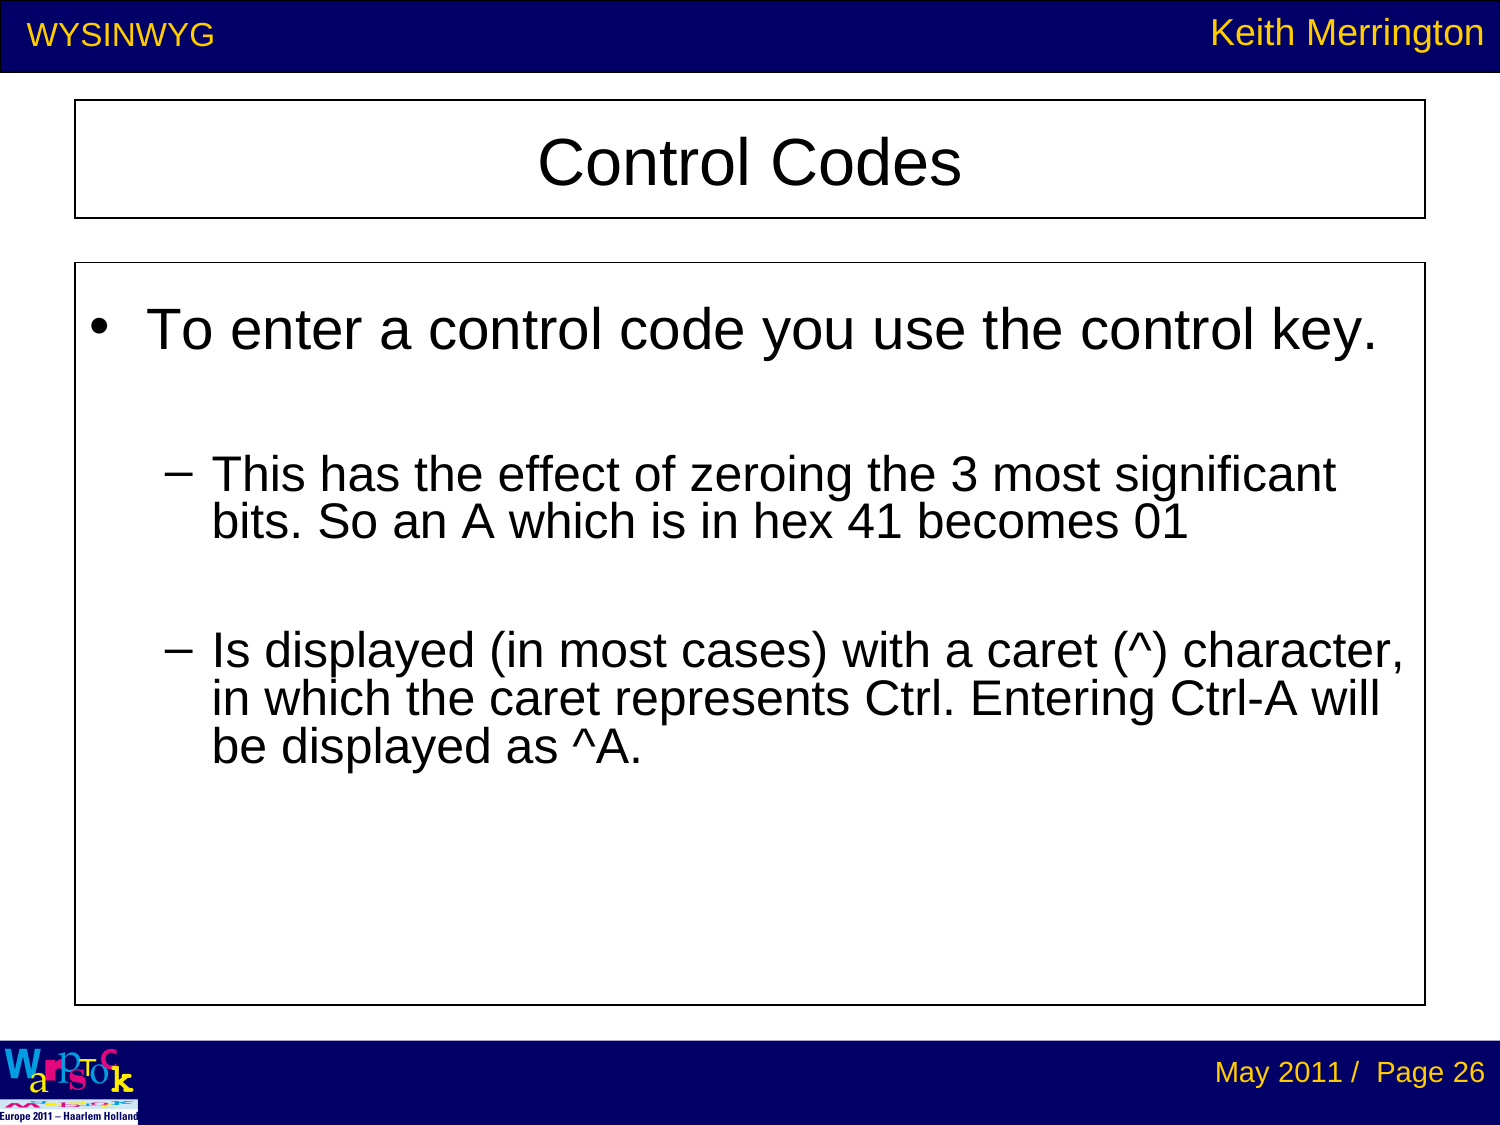

# Control Codes
To enter a control code you use the control key.
This has the effect of zeroing the 3 most significant bits. So an A which is in hex 41 becomes 01
Is displayed (in most cases) with a caret (^) character, in which the caret represents Ctrl. Entering Ctrl-A will be displayed as ^A.